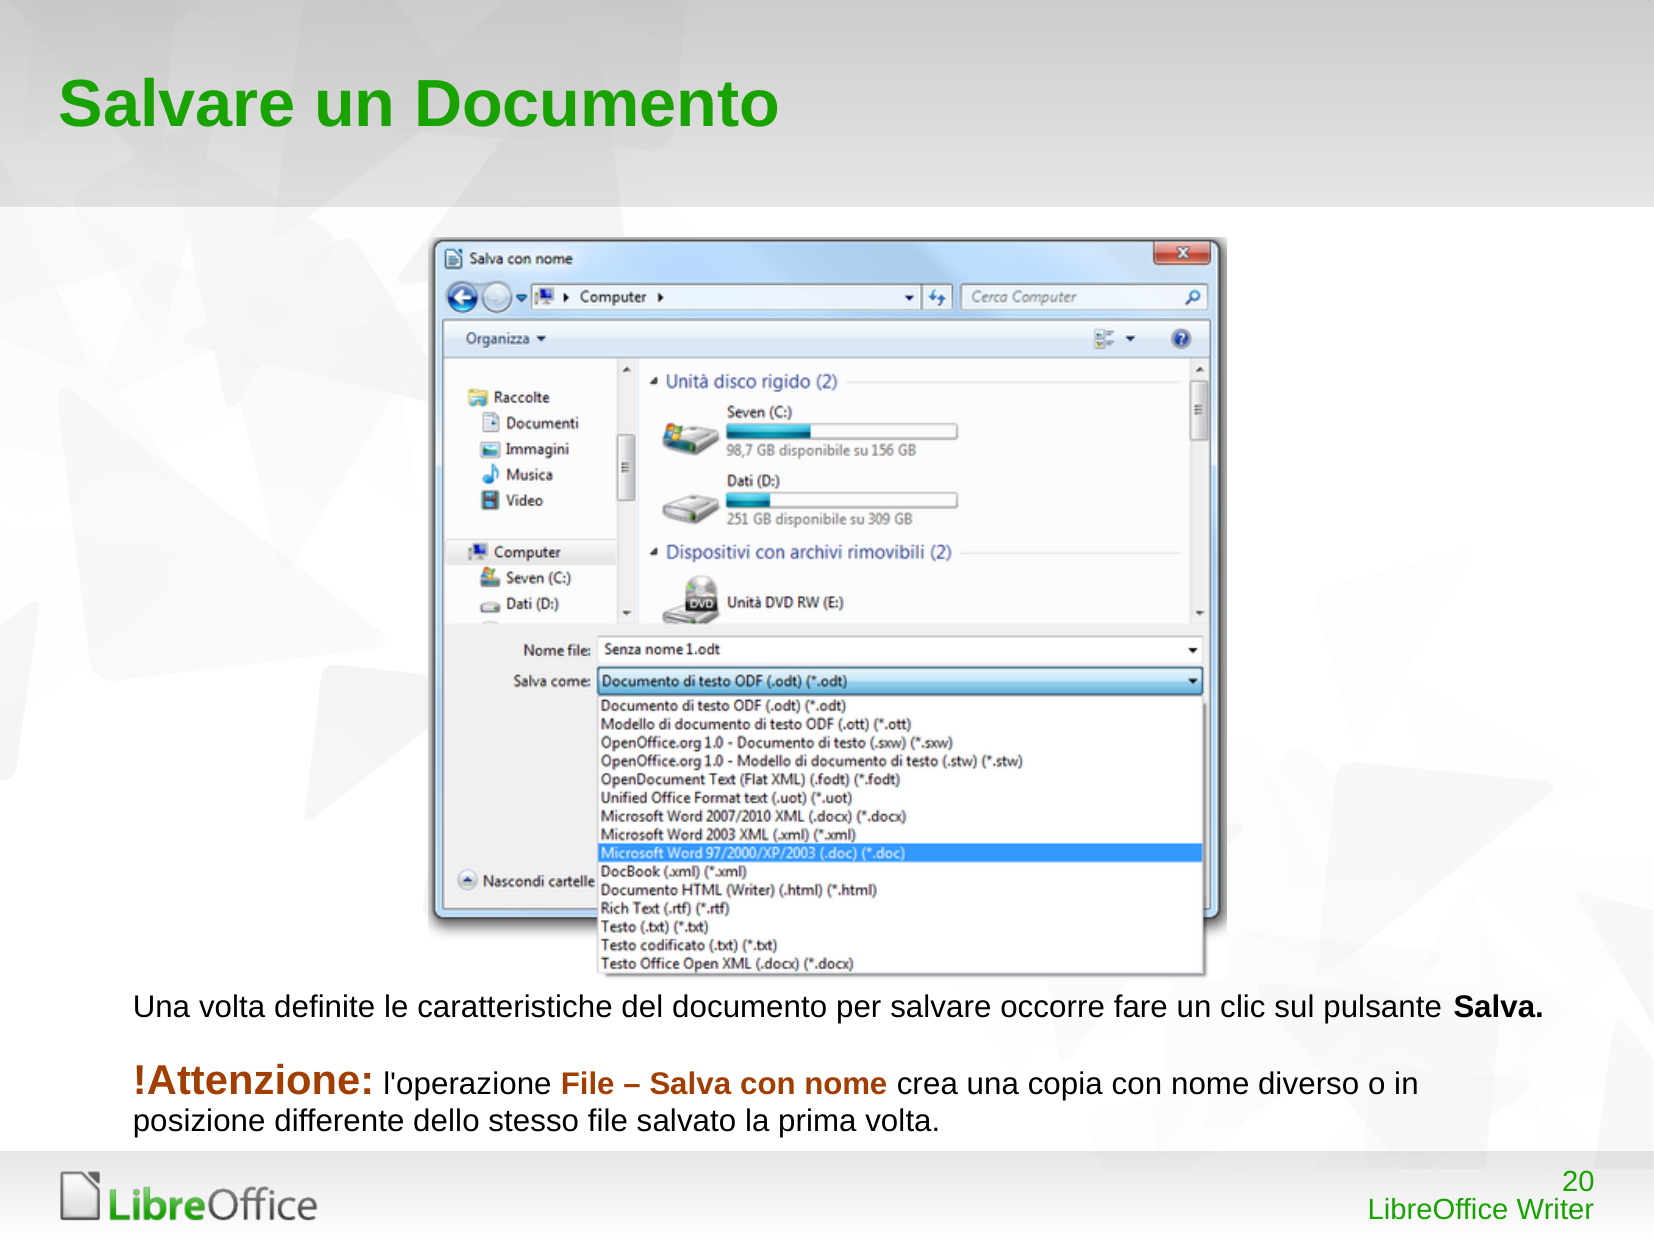

# Salvare un Documento
Una volta definite le caratteristiche del documento per salvare occorre fare un clic sul pulsante Salva.
!Attenzione: l'operazione File – Salva con nome crea una copia con nome diverso o in posizione differente dello stesso file salvato la prima volta.
20
LibreOffice Writer